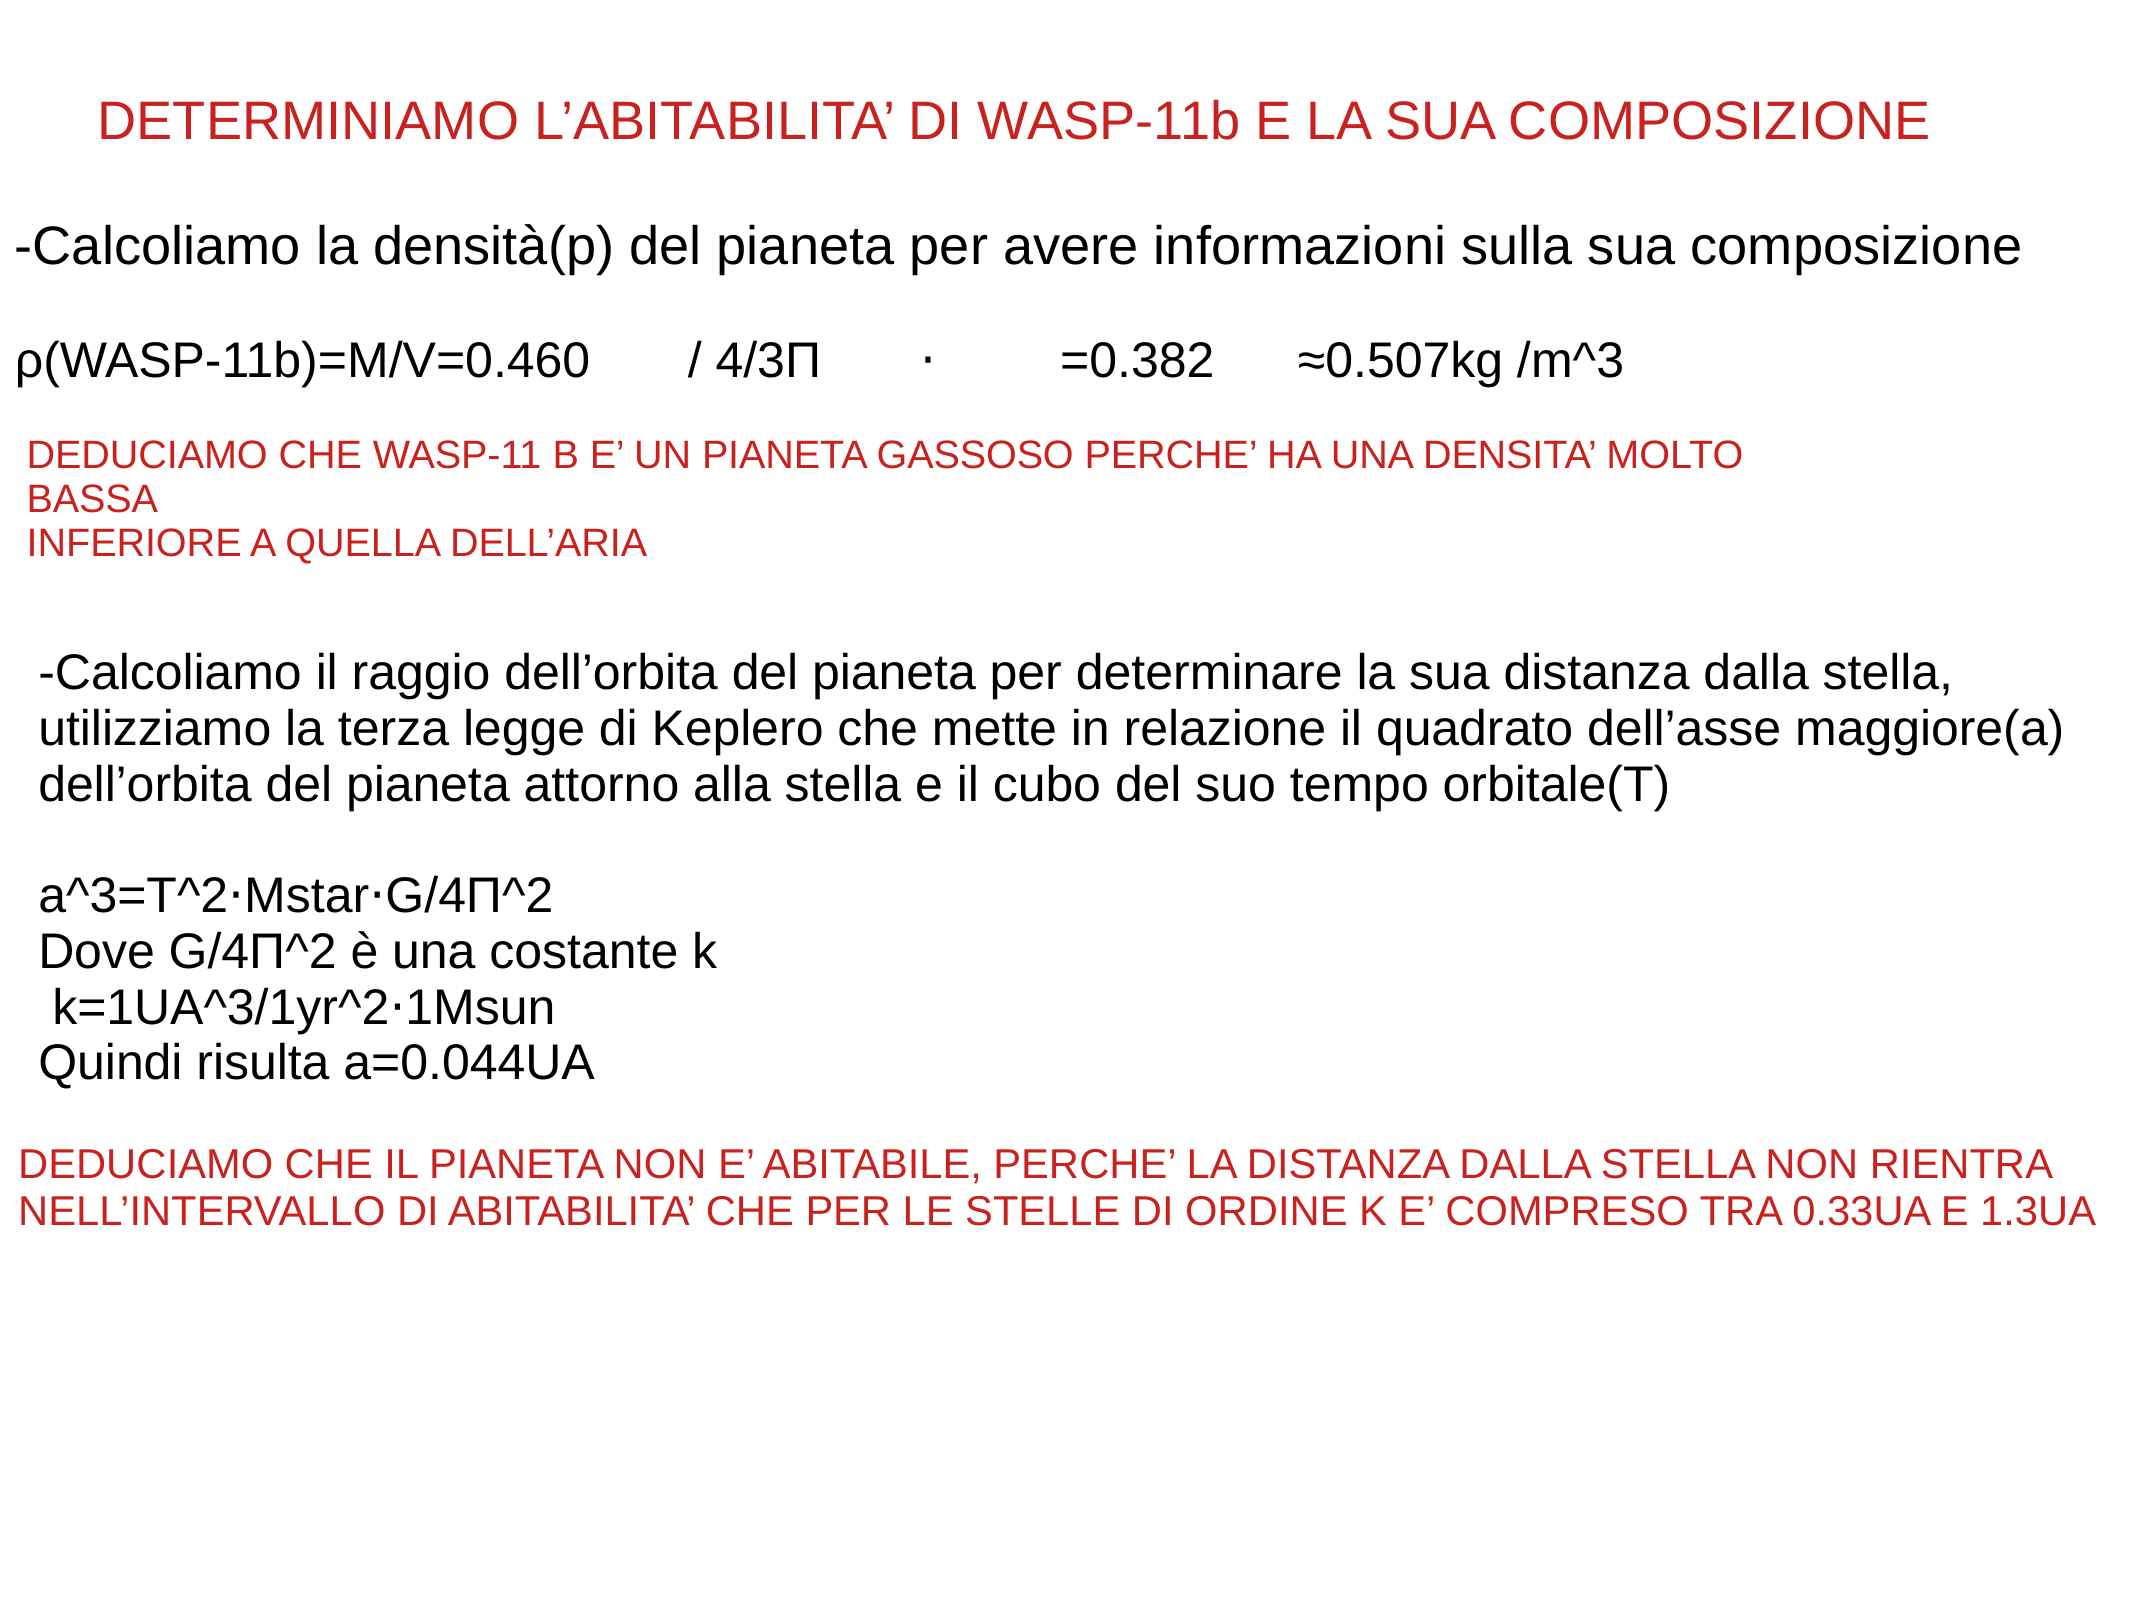

DETERMINIAMO L’ABITABILITA’ DI WASP-11b E LA SUA COMPOSIZIONE
-Calcoliamo la densità(p) del pianeta per avere informazioni sulla sua composizione
ρ(WASP-11b)=M/V=0.460 / 4/3Π ⋅ =0.382 ≈0.507kg /m^3
DEDUCIAMO CHE WASP-11 B E’ UN PIANETA GASSOSO PERCHE’ HA UNA DENSITA’ MOLTO BASSA
INFERIORE A QUELLA DELL’ARIA
-Calcoliamo il raggio dell’orbita del pianeta per determinare la sua distanza dalla stella,
utilizziamo la terza legge di Keplero che mette in relazione il quadrato dell’asse maggiore(a)
dell’orbita del pianeta attorno alla stella e il cubo del suo tempo orbitale(T)
a^3=T^2⋅Mstar⋅G/4Π^2
Dove G/4Π^2 è una costante k
 k=1UA^3/1yr^2⋅1Msun
Quindi risulta a=0.044UA
DEDUCIAMO CHE IL PIANETA NON E’ ABITABILE, PERCHE’ LA DISTANZA DALLA STELLA NON RIENTRA
NELL’INTERVALLO DI ABITABILITA’ CHE PER LE STELLE DI ORDINE K E’ COMPRESO TRA 0.33UA E 1.3UA